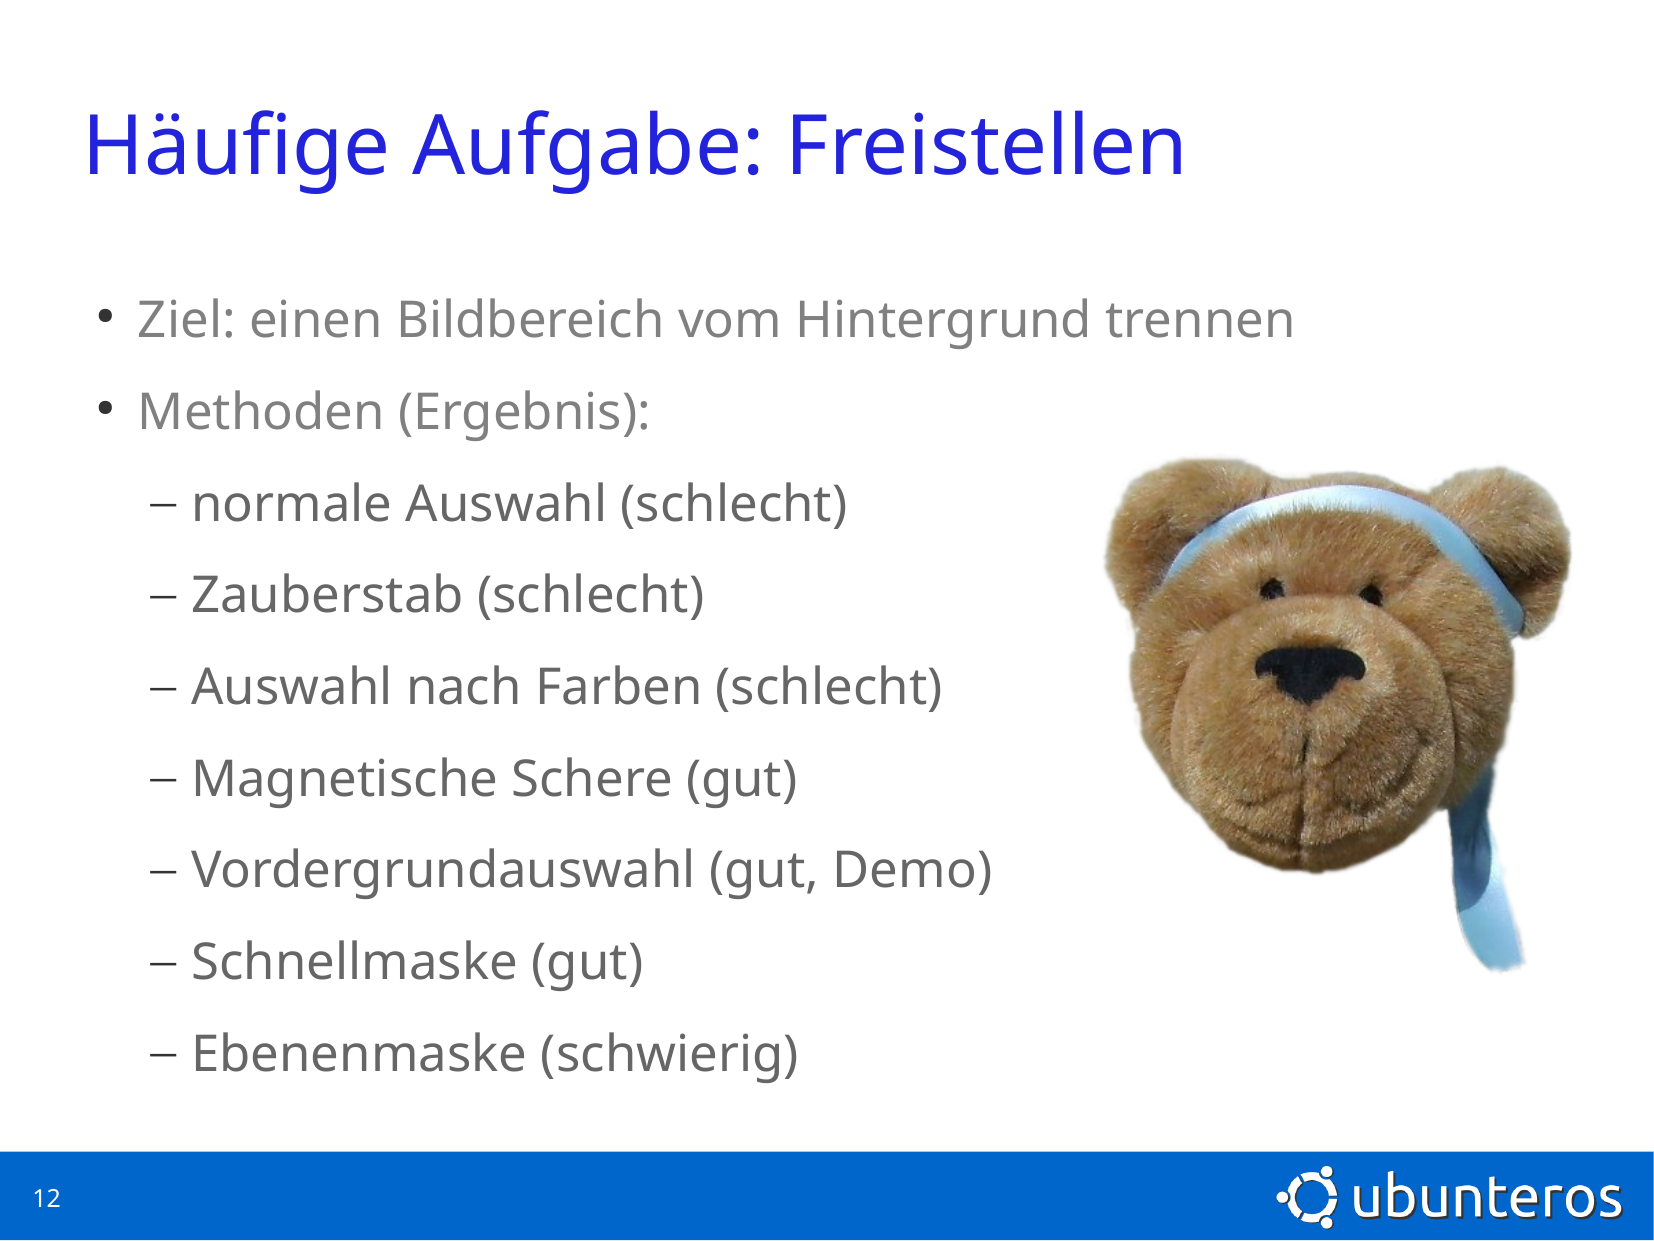

# Häufige Aufgabe: Freistellen
Ziel: einen Bildbereich vom Hintergrund trennen
Methoden (Ergebnis):
normale Auswahl (schlecht)
Zauberstab (schlecht)
Auswahl nach Farben (schlecht)
Magnetische Schere (gut)
Vordergrundauswahl (gut, Demo)
Schnellmaske (gut)
Ebenenmaske (schwierig)